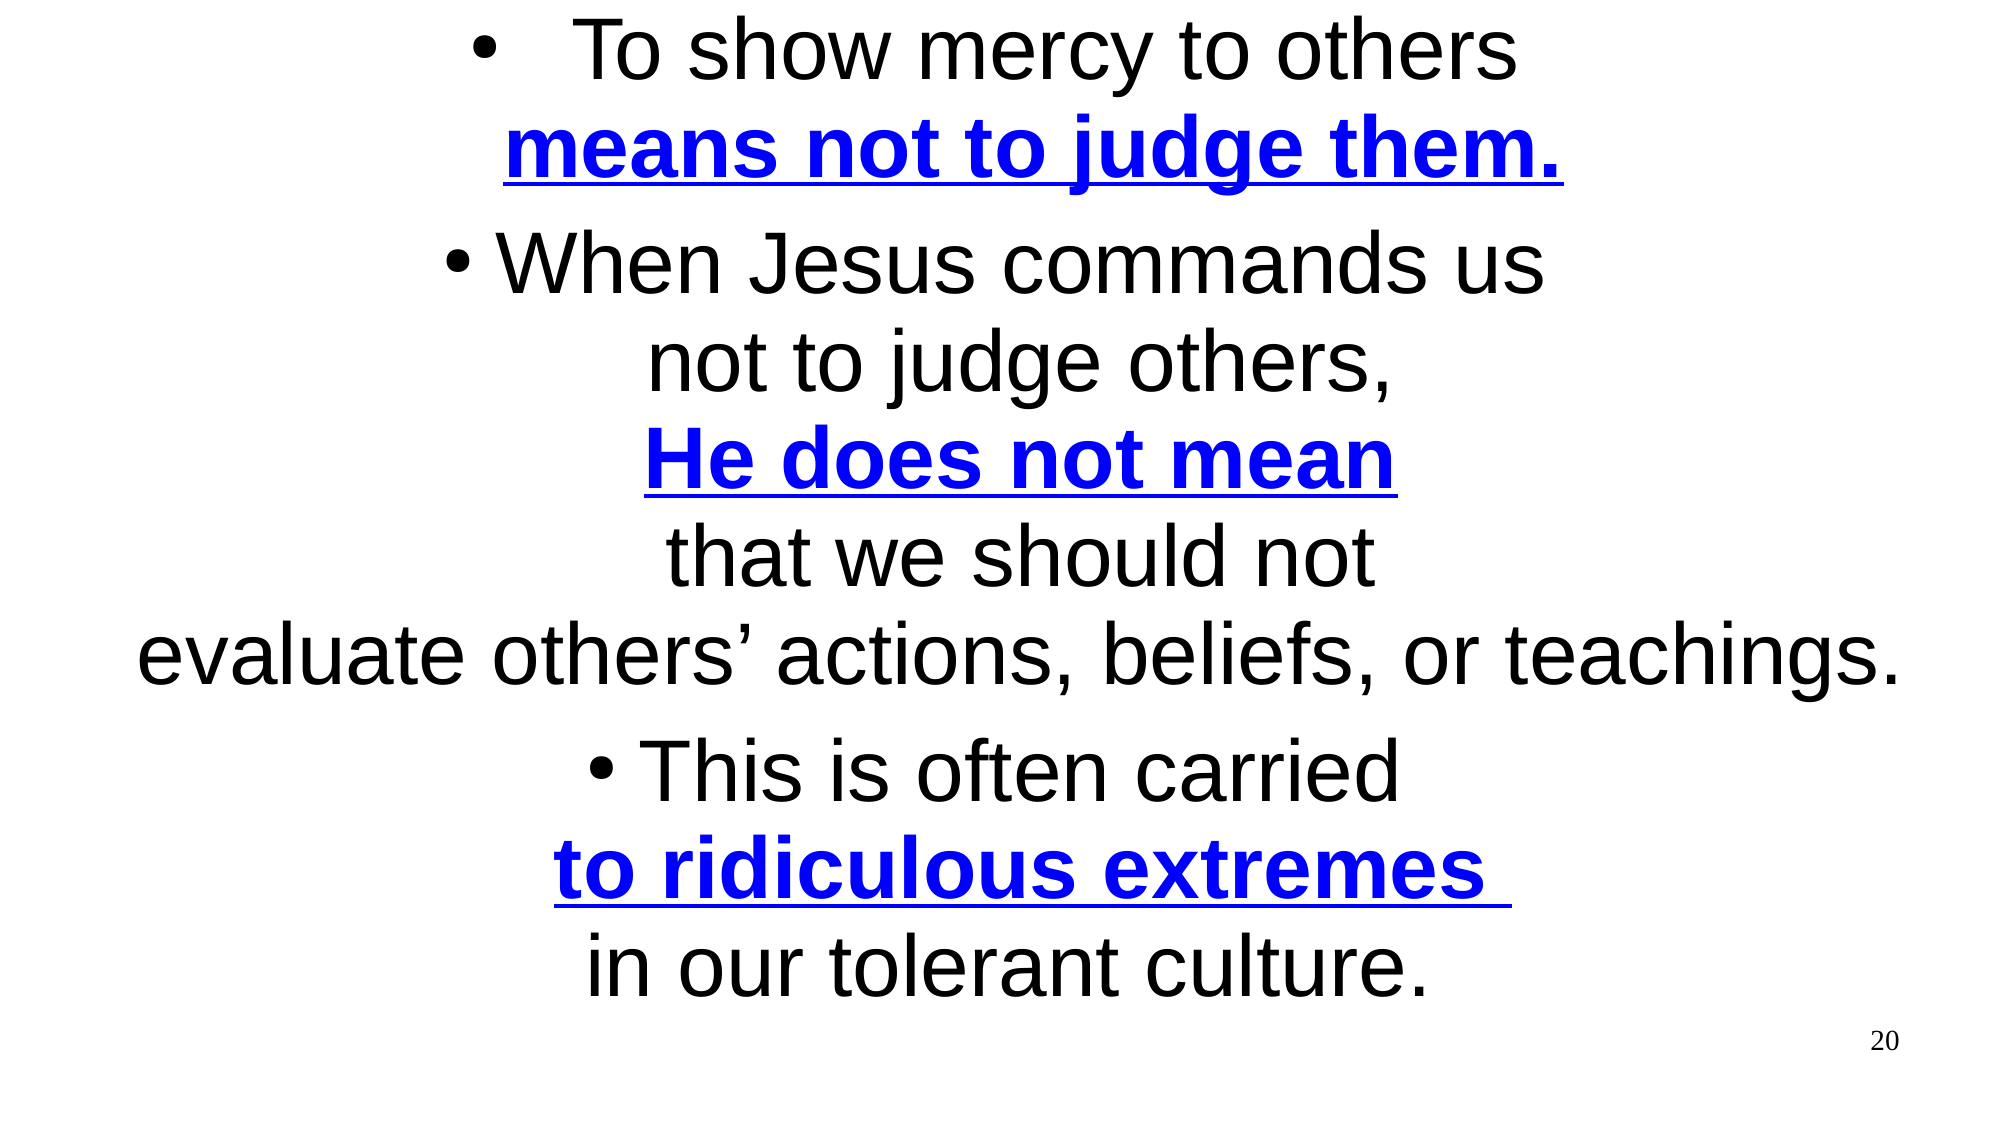

# To show mercy to others means not to judge them.
When Jesus commands us
not to judge others,
He does not mean
that we should not
evaluate others’ actions, beliefs, or teachings.
This is often carried
to ridiculous extremes
in our tolerant culture.
20